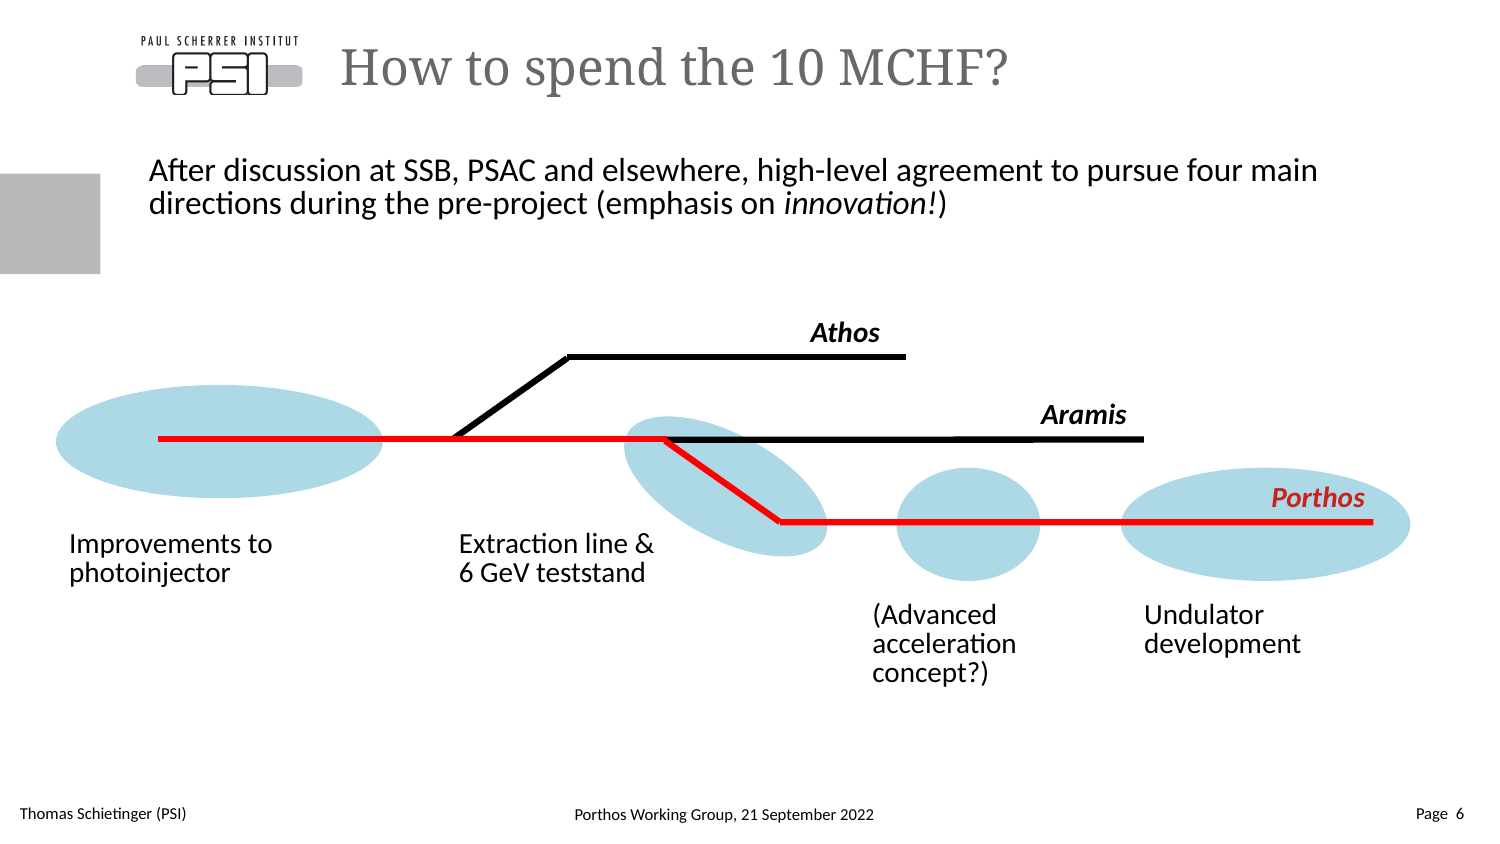

# How to spend the 10 MCHF?
After discussion at SSB, PSAC and elsewhere, high-level agreement to pursue four main directions during the pre-project (emphasis on innovation!)
Athos
Aramis
Porthos
Improvements to photoinjector
Extraction line & 6 GeV teststand
(Advanced
acceleration
concept?)
Undulator development